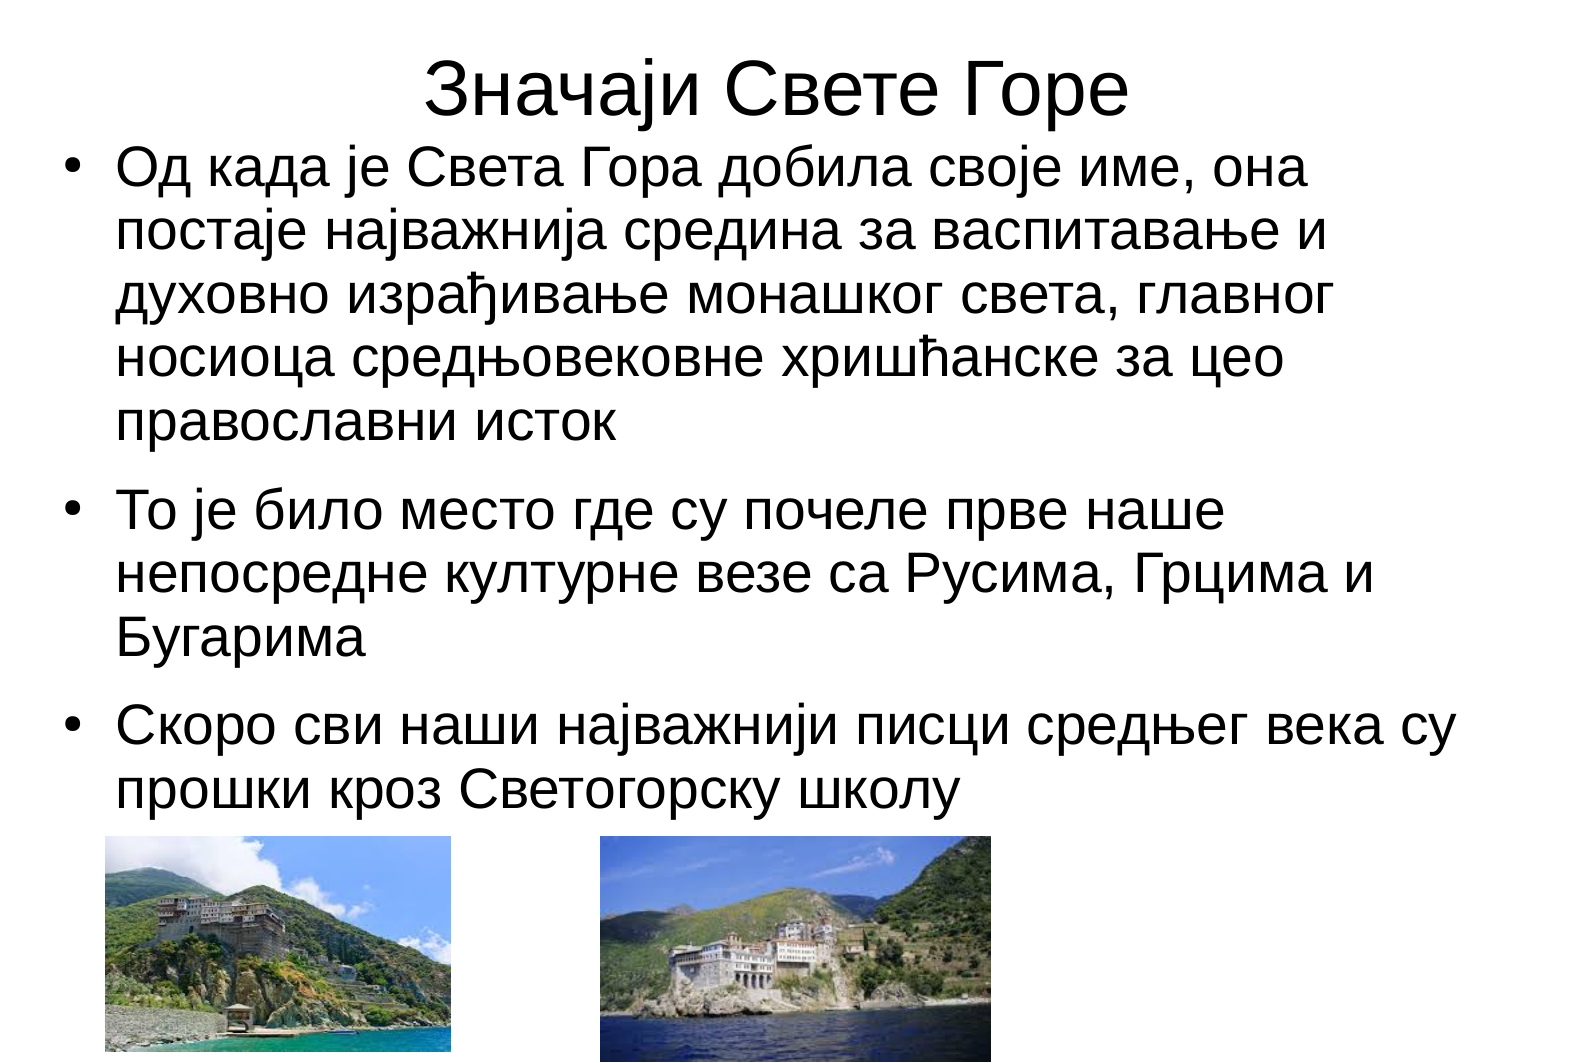

# Значаји Свете Горе
Од када је Света Гора добила своје име, она постаје најважнија средина за васпитавање и духовно израђивање монашког света, главног носиоца средњовековне хришћанске за цео православни исток
То је било место где су почеле прве наше непосредне културне везе са Русима, Грцима и Бугарима
Скоро сви наши најважнији писци средњег века су прошки кроз Светогорску школу